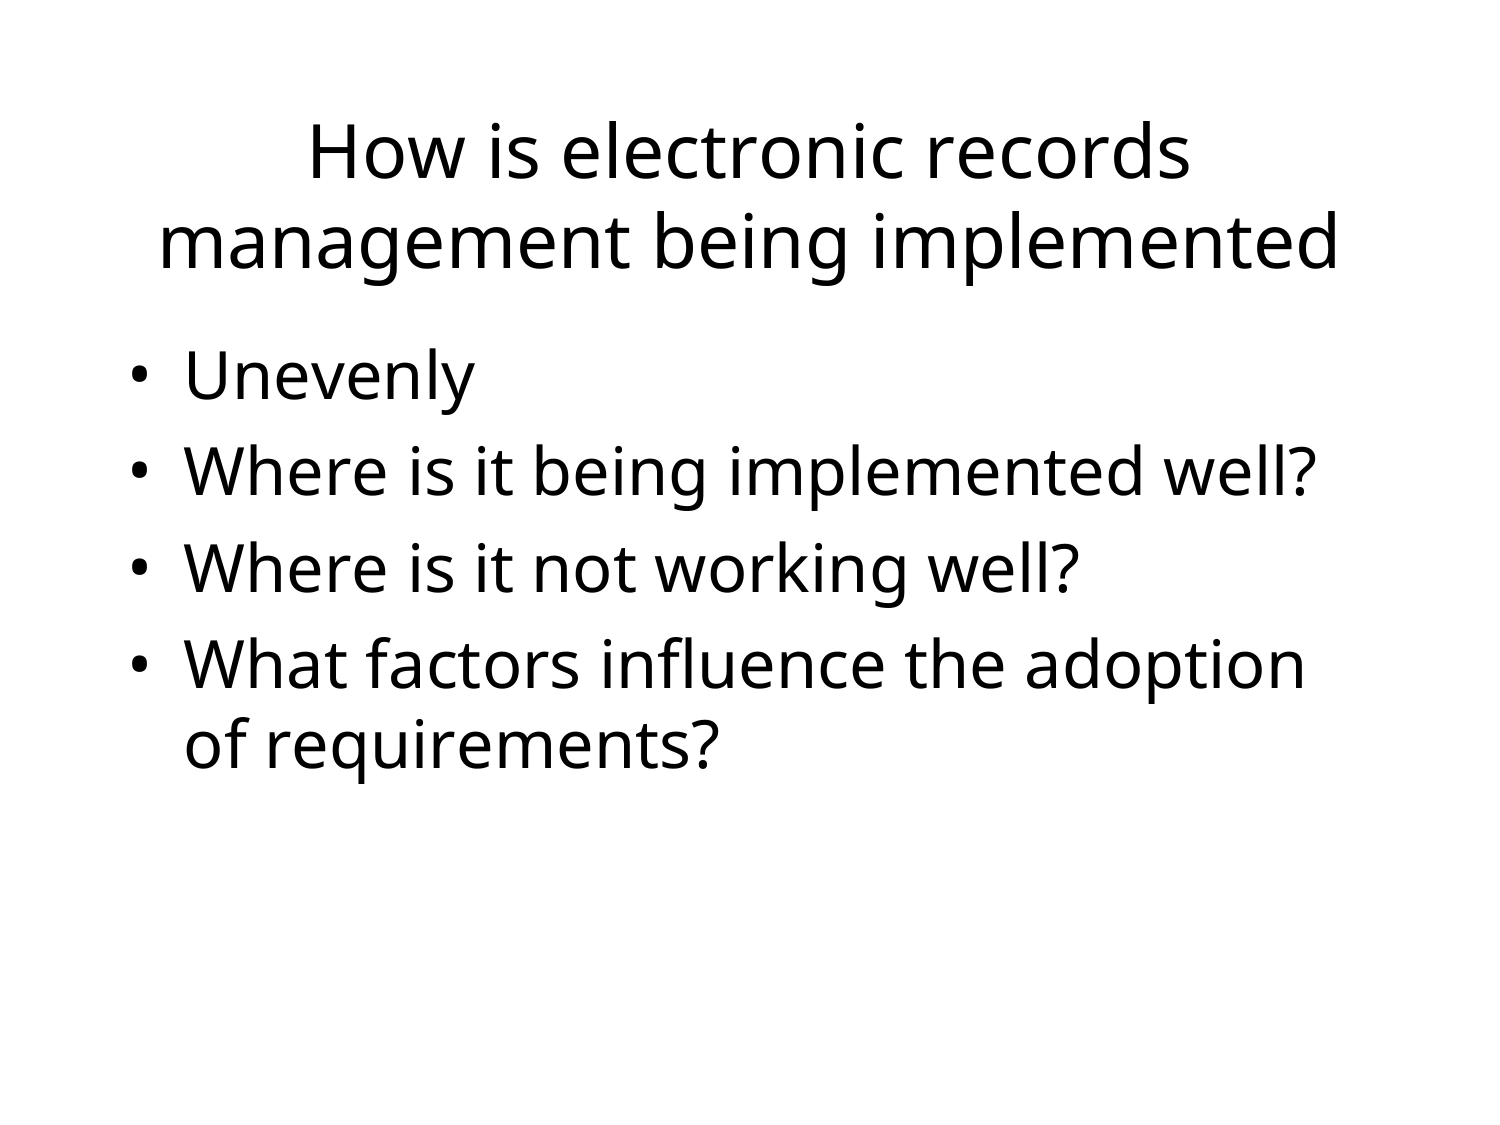

# How is electronic records management being implemented
Unevenly
Where is it being implemented well?
Where is it not working well?
What factors influence the adoption of requirements?